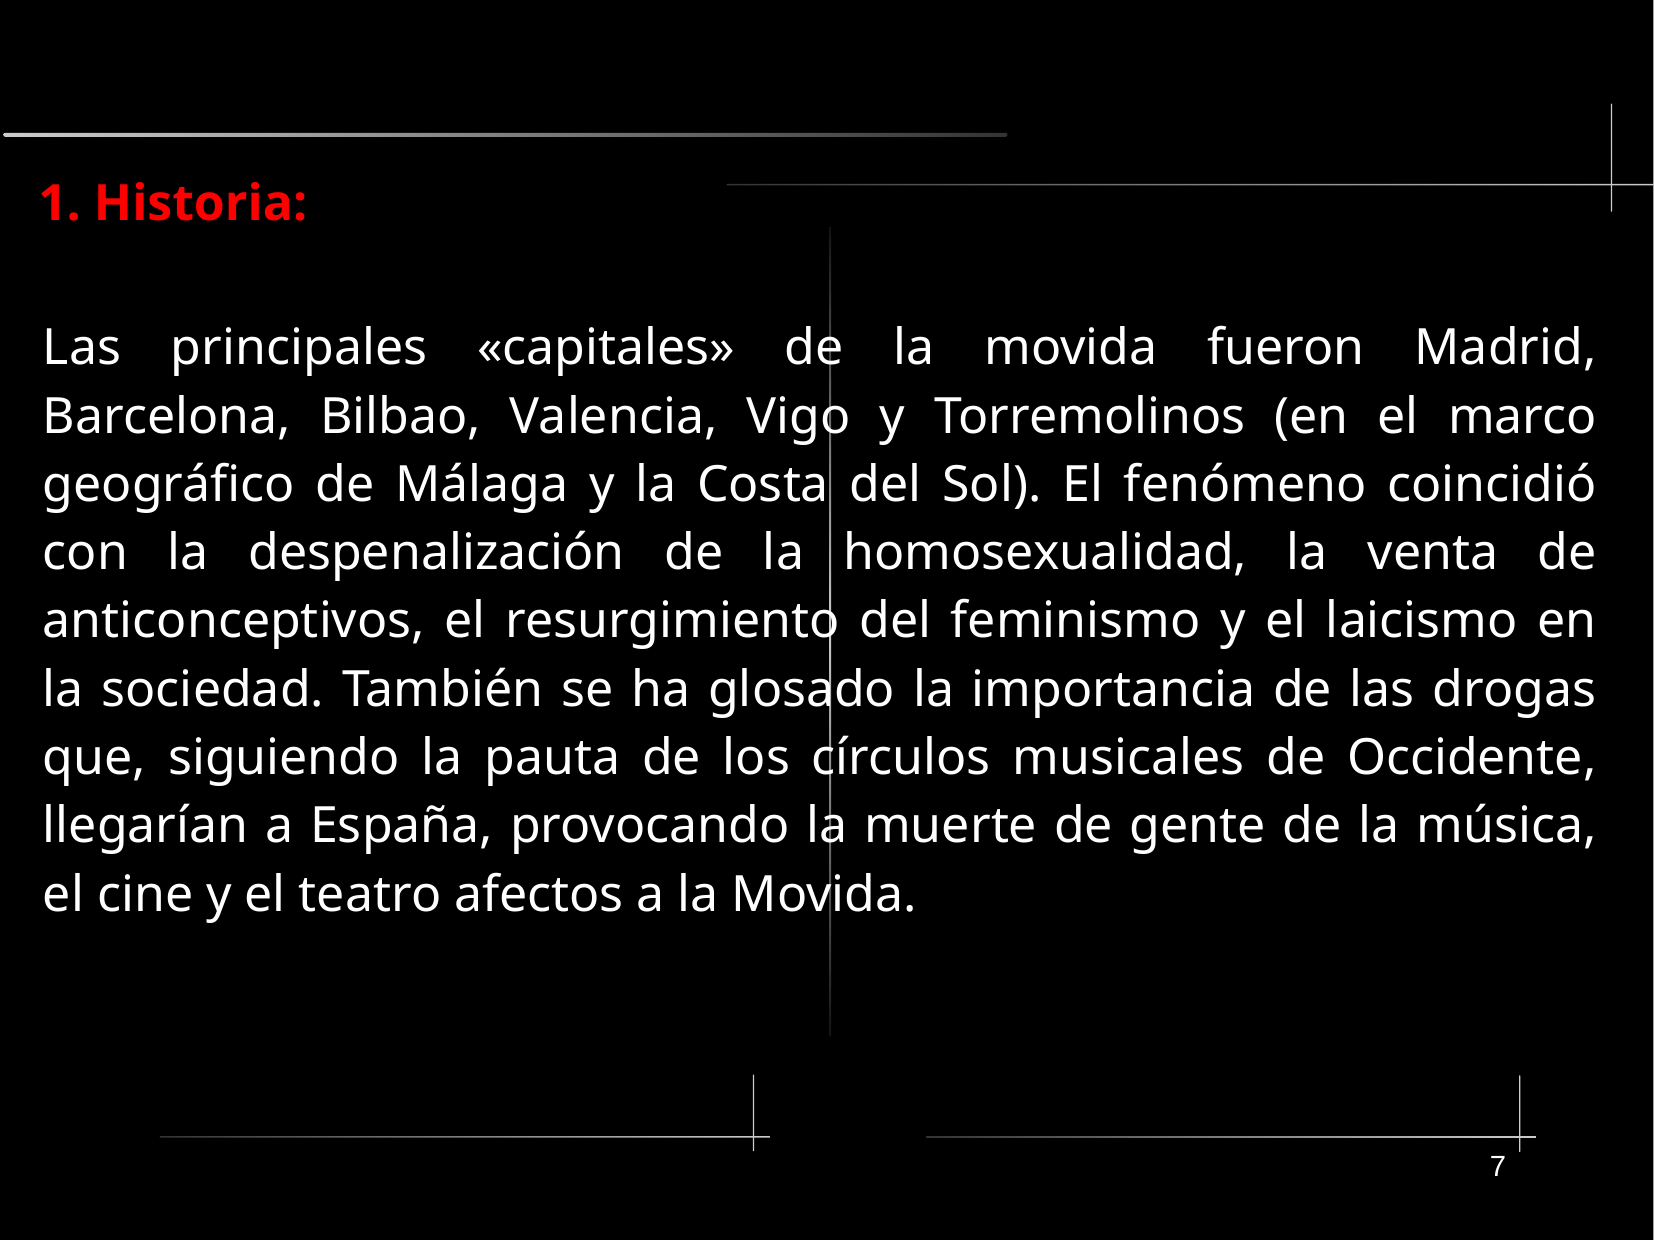

1. Historia:
Las principales «capitales» de la movida fueron Madrid, Barcelona, Bilbao, Valencia, Vigo y Torremolinos (en el marco geográfico de Málaga y la Costa del Sol). El fenómeno coincidió con la despenalización de la homosexualidad, la venta de anticonceptivos, el resurgimiento del feminismo y el laicismo en la sociedad. También se ha glosado la importancia de las drogas que, siguiendo la pauta de los círculos musicales de Occidente, llegarían a España, provocando la muerte de gente de la música, el cine y el teatro afectos a la Movida.
7